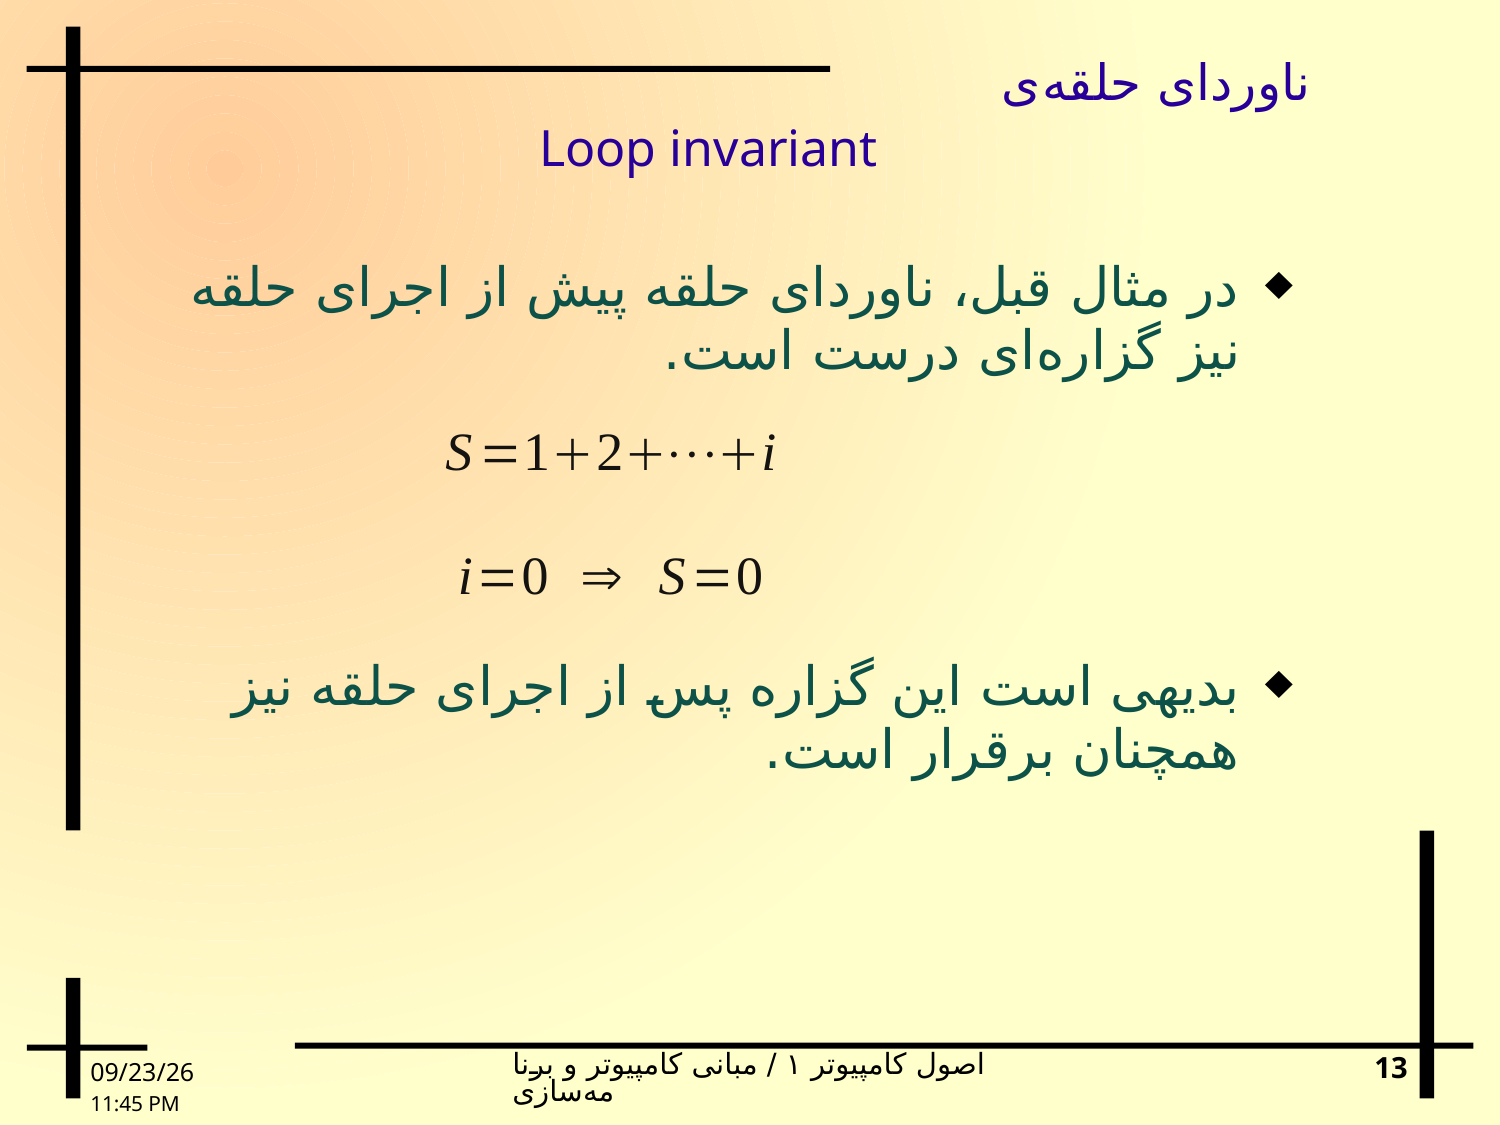

# ناوردای حلقه‌ی Loop invariant
در مثال قبل، ناوردای حلقه پیش از اجرای حلقه نیز گزاره‌ای درست است.
بدیهی است این گزاره پس از اجرای حلقه نیز همچنان برقرار است.
اصول کامپیوتر ۱ / مبانی کامپیوتر و برنامه‌سازی
13